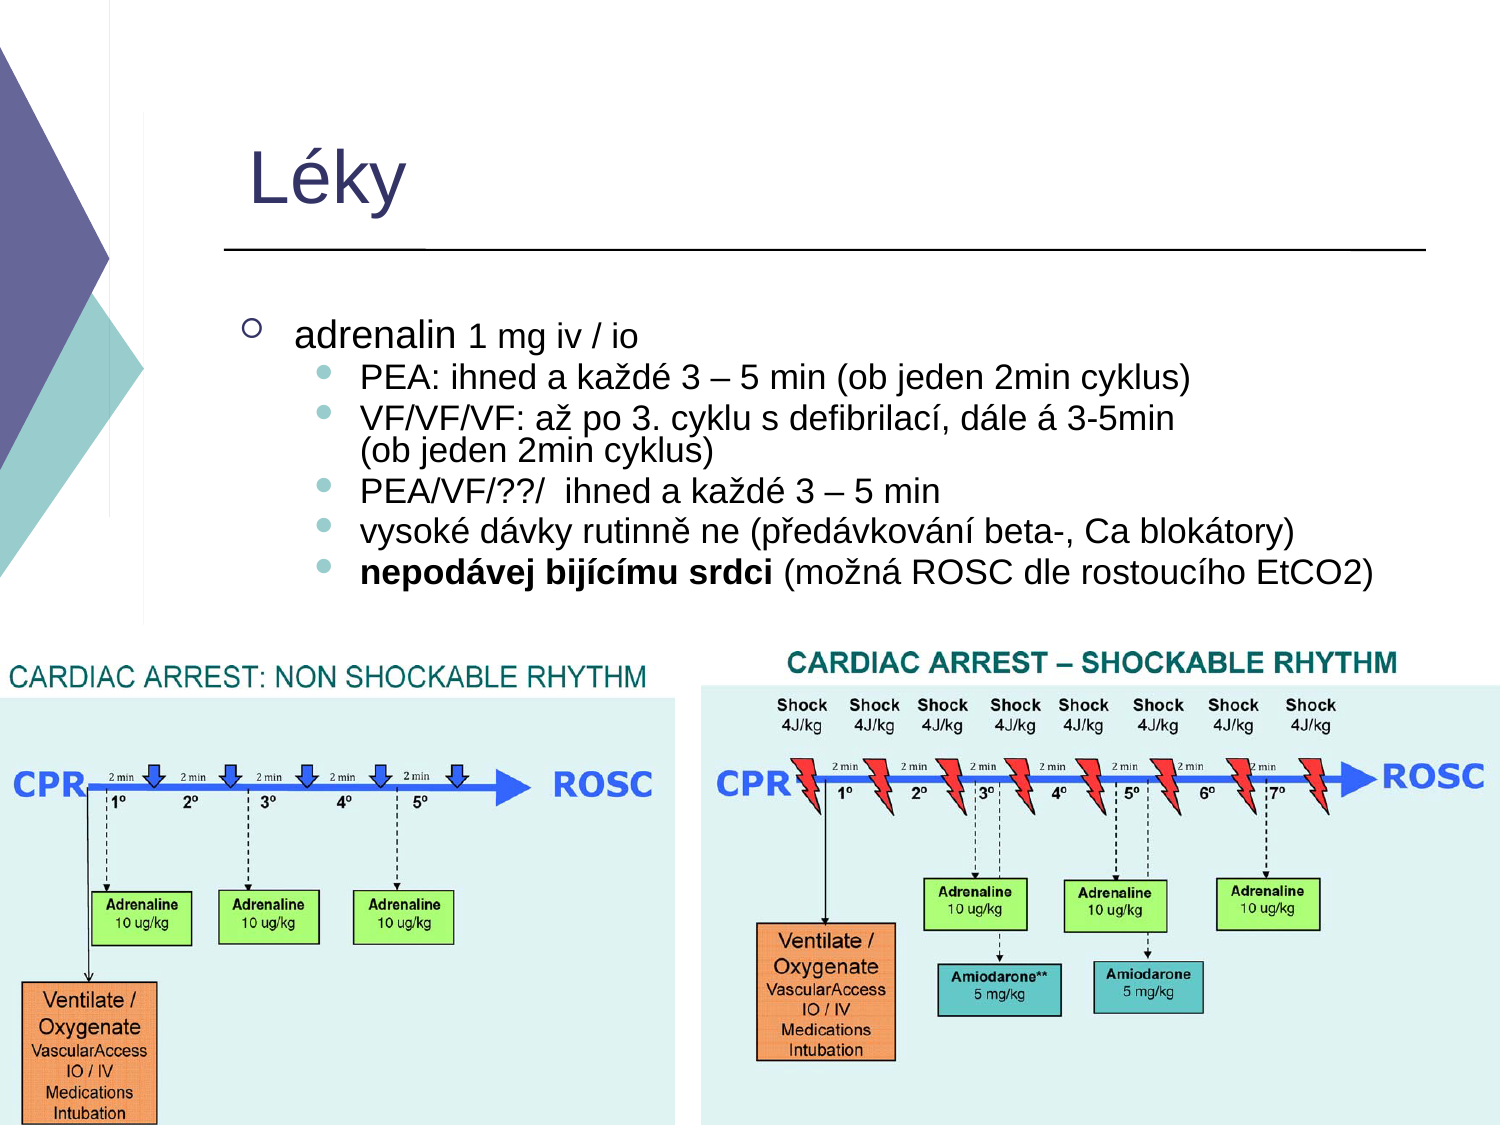

# Léky
adrenalin 1 mg iv / io
PEA: ihned a každé 3 – 5 min (ob jeden 2min cyklus)
VF/VF/VF: až po 3. cyklu s defibrilací, dále á 3-5min
(ob jeden 2min cyklus)
PEA/VF/??/ ihned a každé 3 – 5 min
vysoké dávky rutinně ne (předávkování beta-, Ca blokátory)
nepodávej bijícímu srdci (možná ROSC dle rostoucího EtCO2)